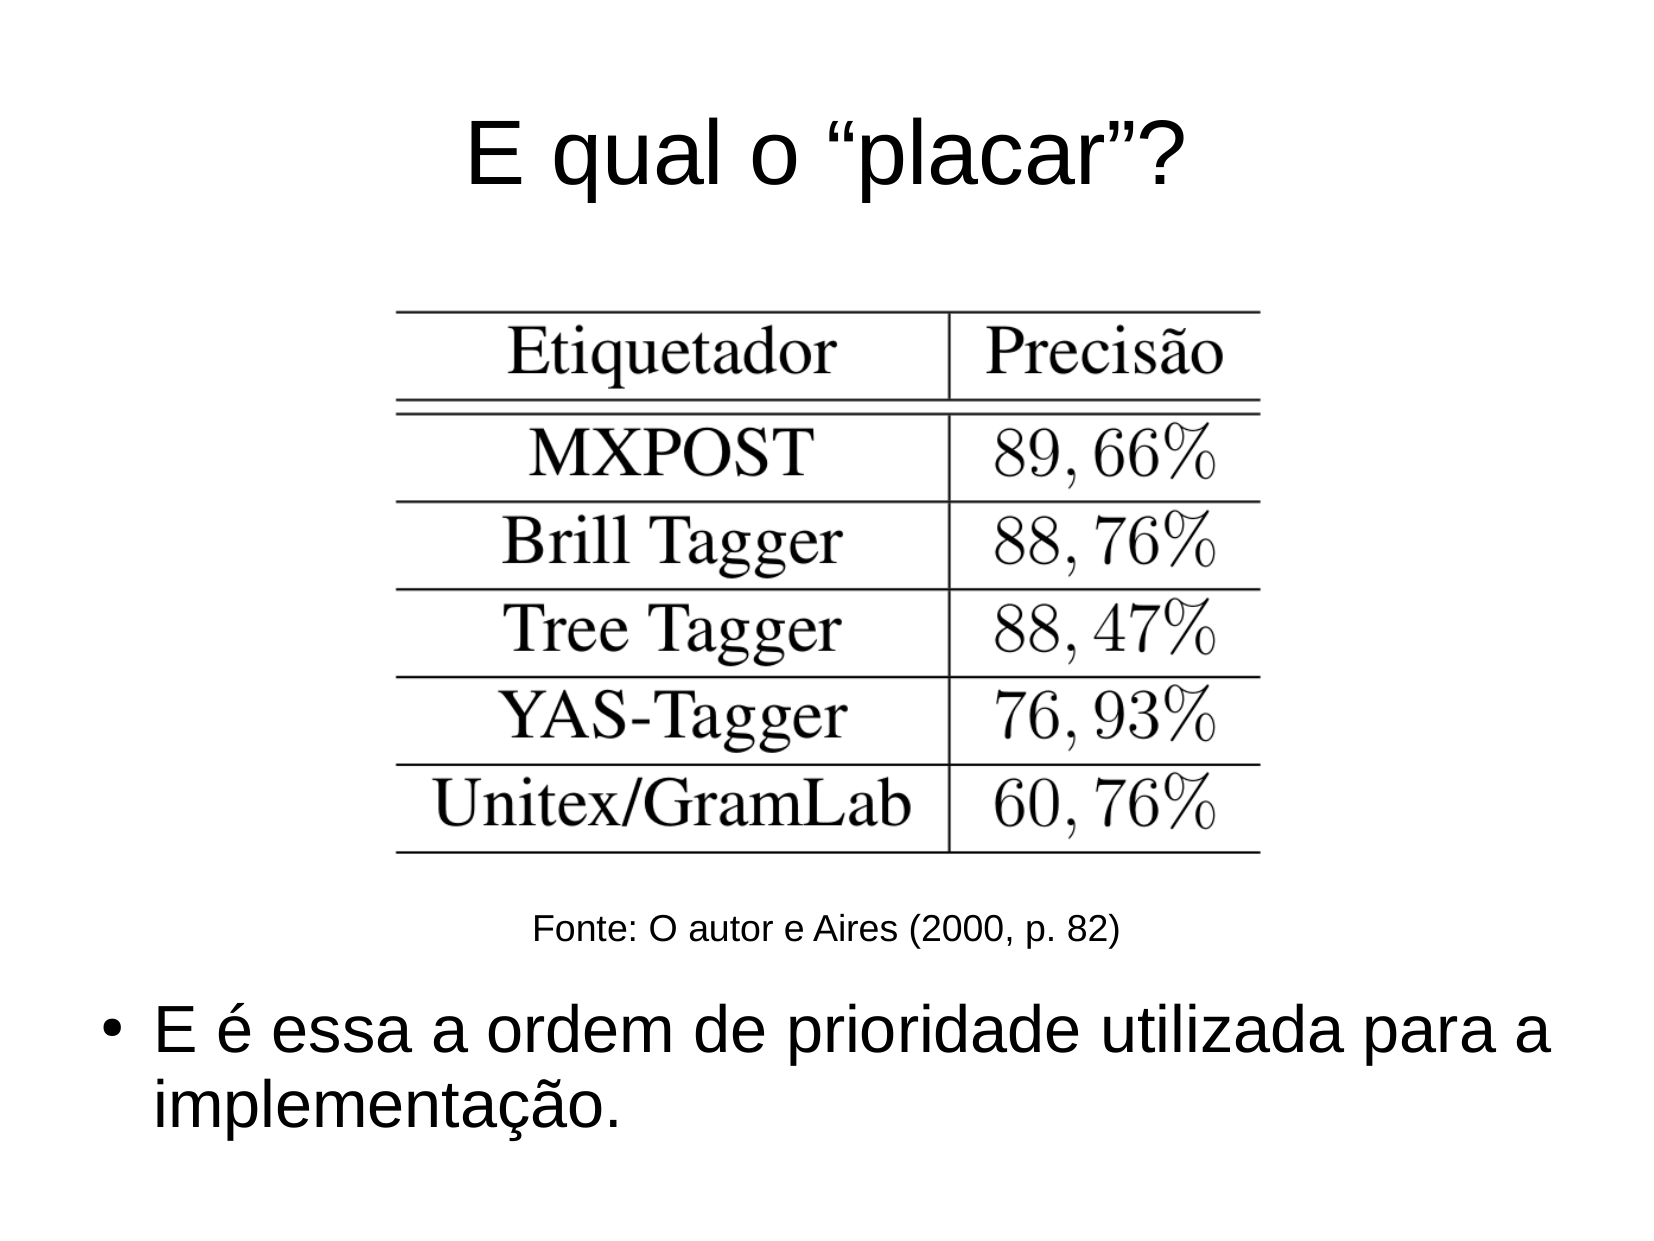

# E qual o “placar”?
Fonte: O autor e Aires (2000, p. 82)
E é essa a ordem de prioridade utilizada para a implementação.